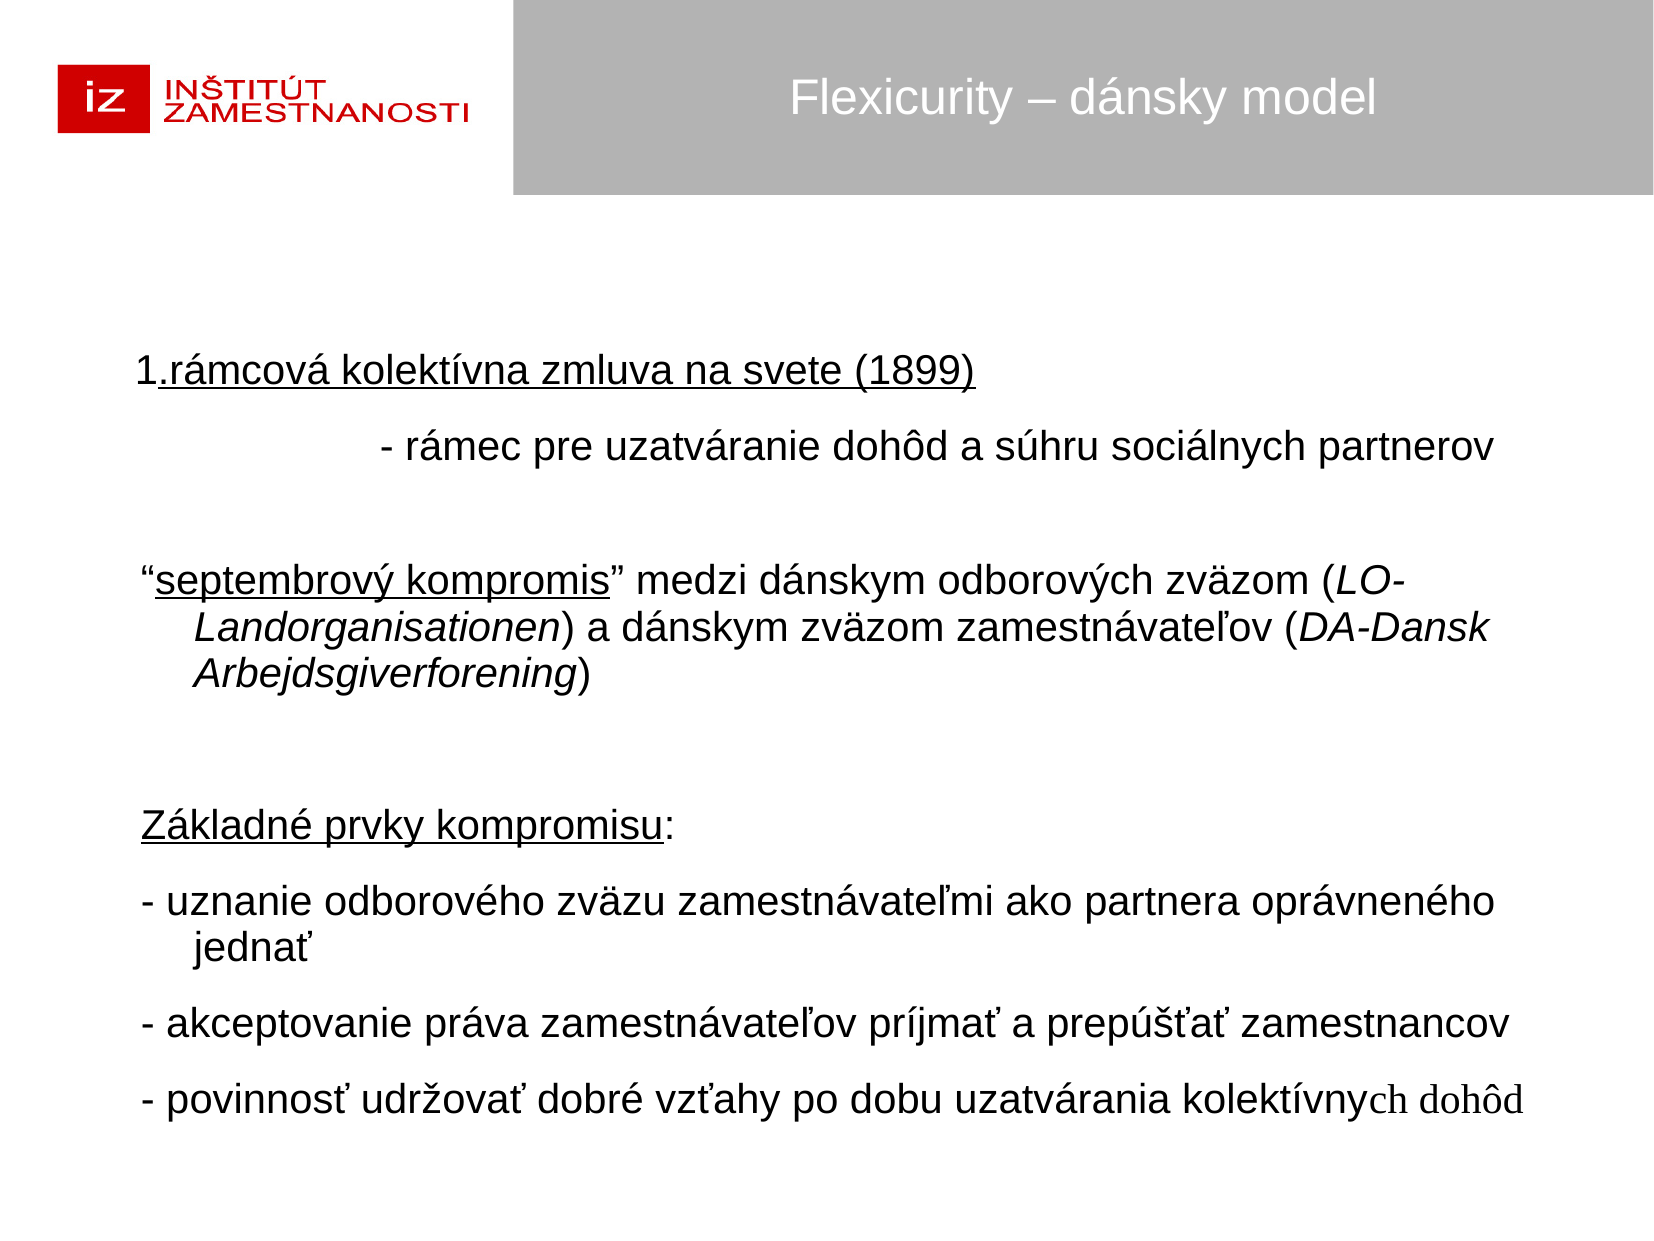

Flexicurity – dánsky model
# 1.rámcová kolektívna zmluva na svete (1899)
- rámec pre uzatváranie dohôd a súhru sociálnych partnerov
“septembrový kompromis” medzi dánskym odborových zväzom (LO-Landorganisationen) a dánskym zväzom zamestnávateľov (DA-Dansk Arbejdsgiverforening)
Základné prvky kompromisu:
- uznanie odborového zväzu zamestnávateľmi ako partnera oprávneného jednať
- akceptovanie práva zamestnávateľov príjmať a prepúšťať zamestnancov
- povinnosť udržovať dobré vzťahy po dobu uzatvárania kolektívnych dohôd